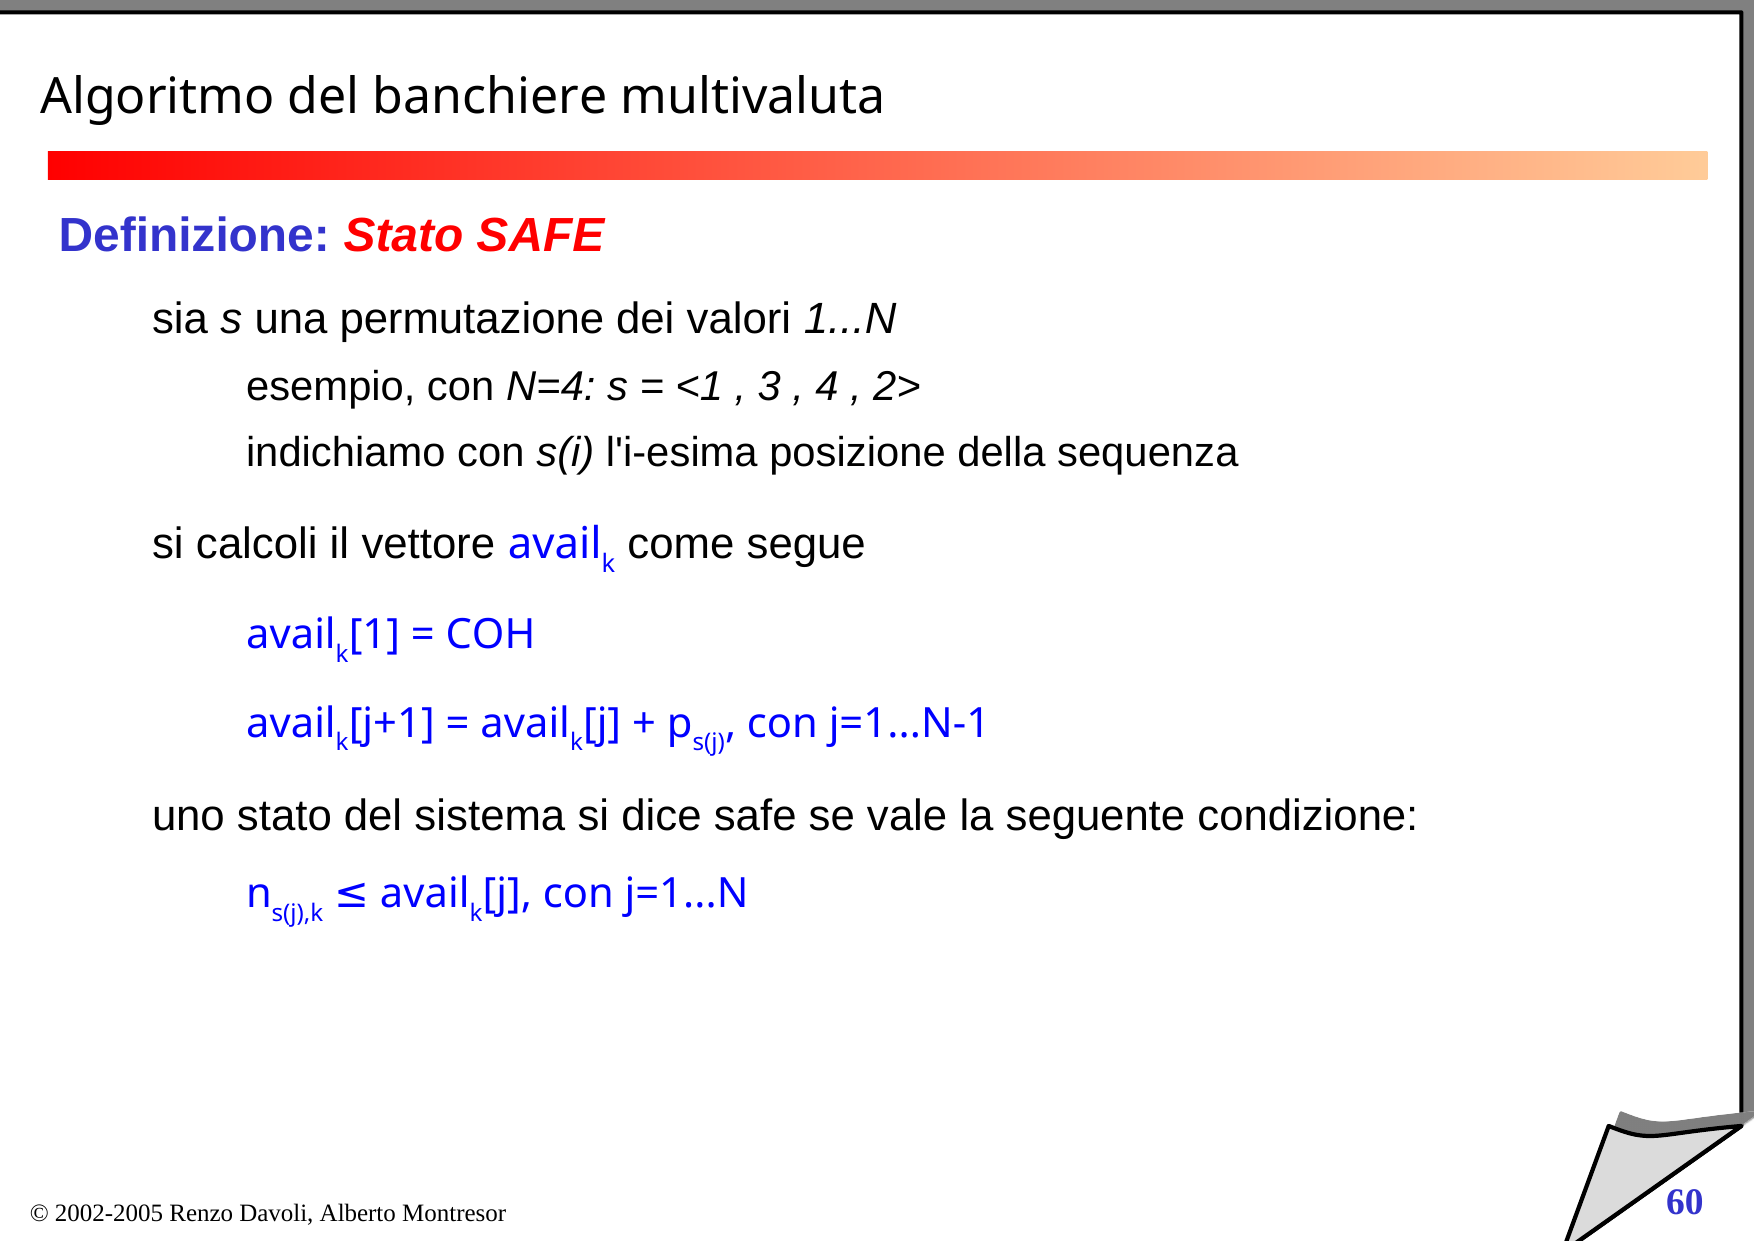

# Algoritmo del banchiere multivaluta
Definizione: Stato SAFE
sia s una permutazione dei valori 1...N
esempio, con N=4: s = <1 , 3 , 4 , 2>
indichiamo con s(i) l'i-esima posizione della sequenza
si calcoli il vettore availk come segue
availk[1] = COH
availk[j+1] = availk[j] + ps(j), con j=1...N-1
uno stato del sistema si dice safe se vale la seguente condizione:
ns(j),k ≤ availk[j], con j=1...N